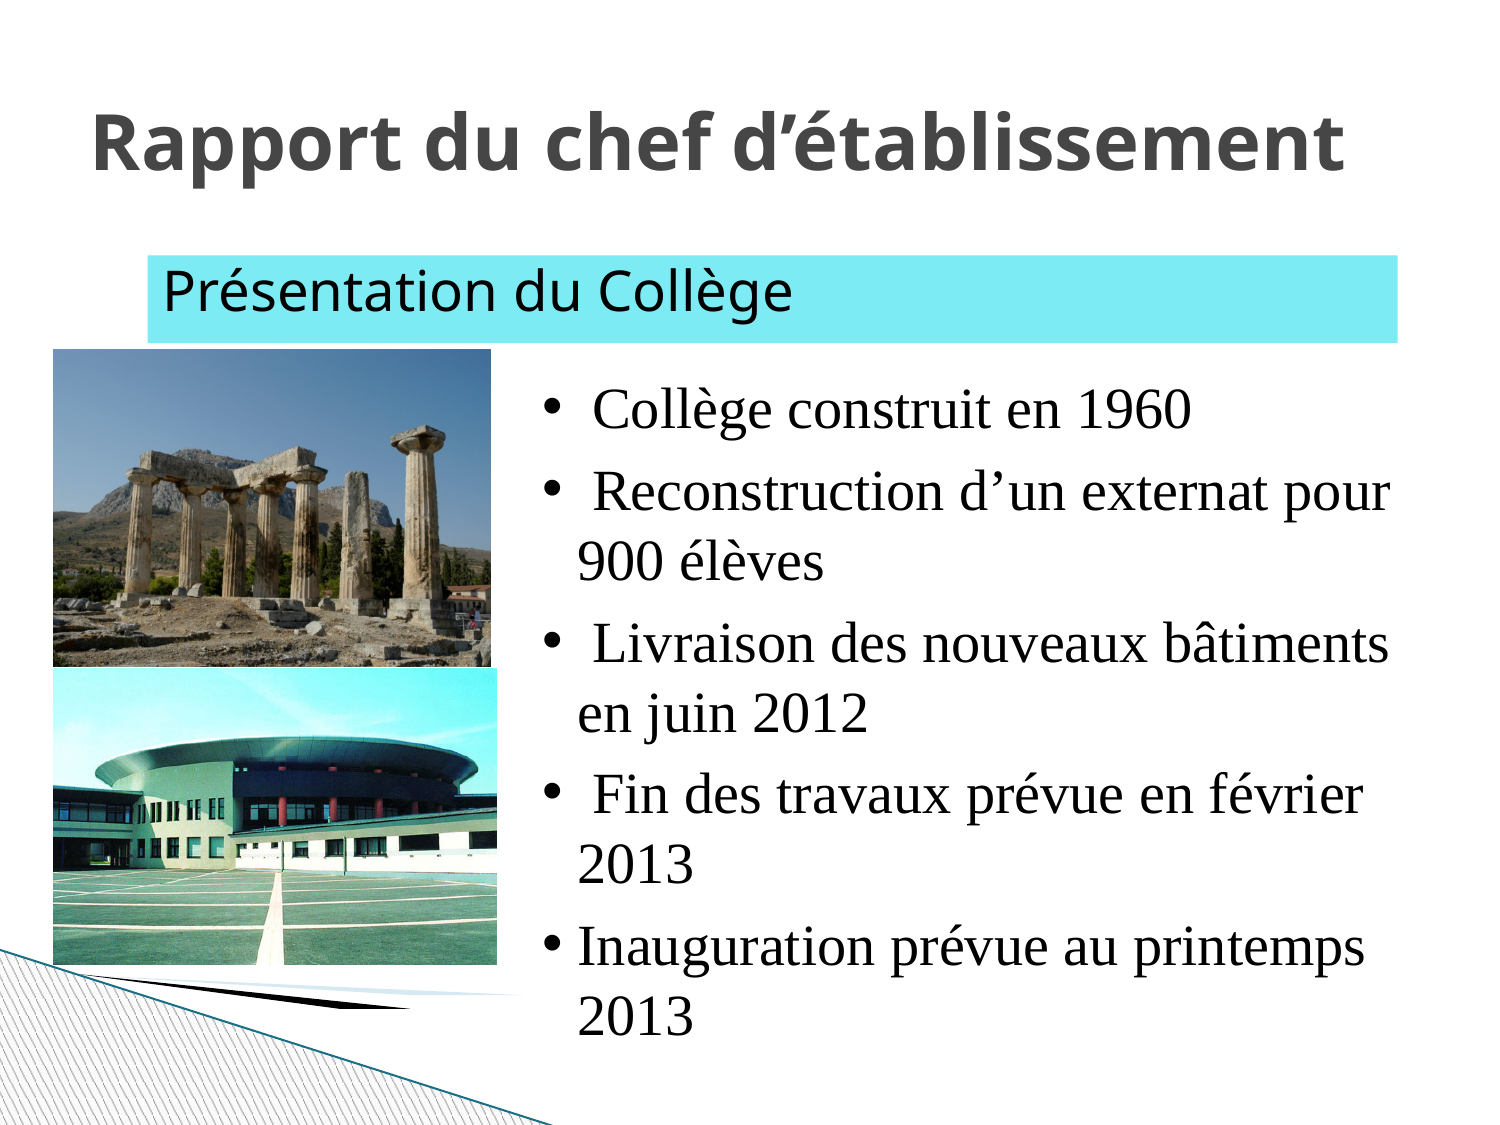

Rapport du chef d’établissement
# Présentation du Collège
 Collège construit en 1960
 Reconstruction d’un externat pour 900 élèves
 Livraison des nouveaux bâtiments en juin 2012
 Fin des travaux prévue en février 2013
Inauguration prévue au printemps 2013